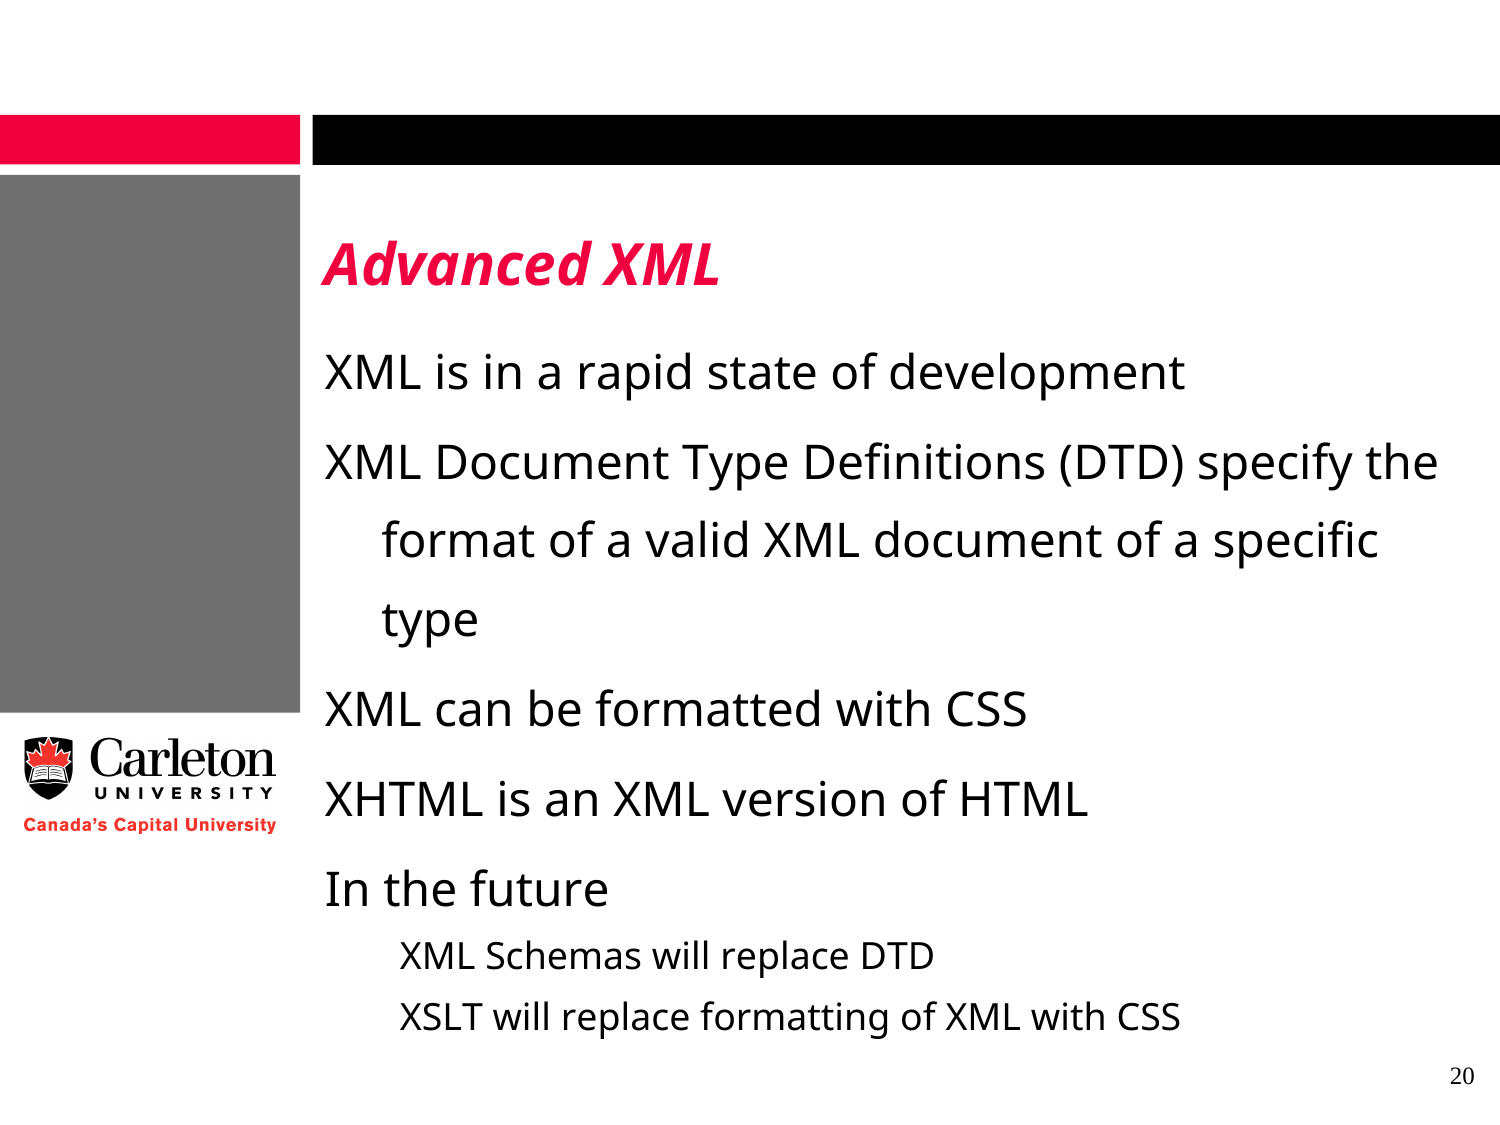

# Advanced XML
XML is in a rapid state of development
XML Document Type Definitions (DTD) specify the format of a valid XML document of a specific type
XML can be formatted with CSS
XHTML is an XML version of HTML
In the future
XML Schemas will replace DTD
XSLT will replace formatting of XML with CSS
20